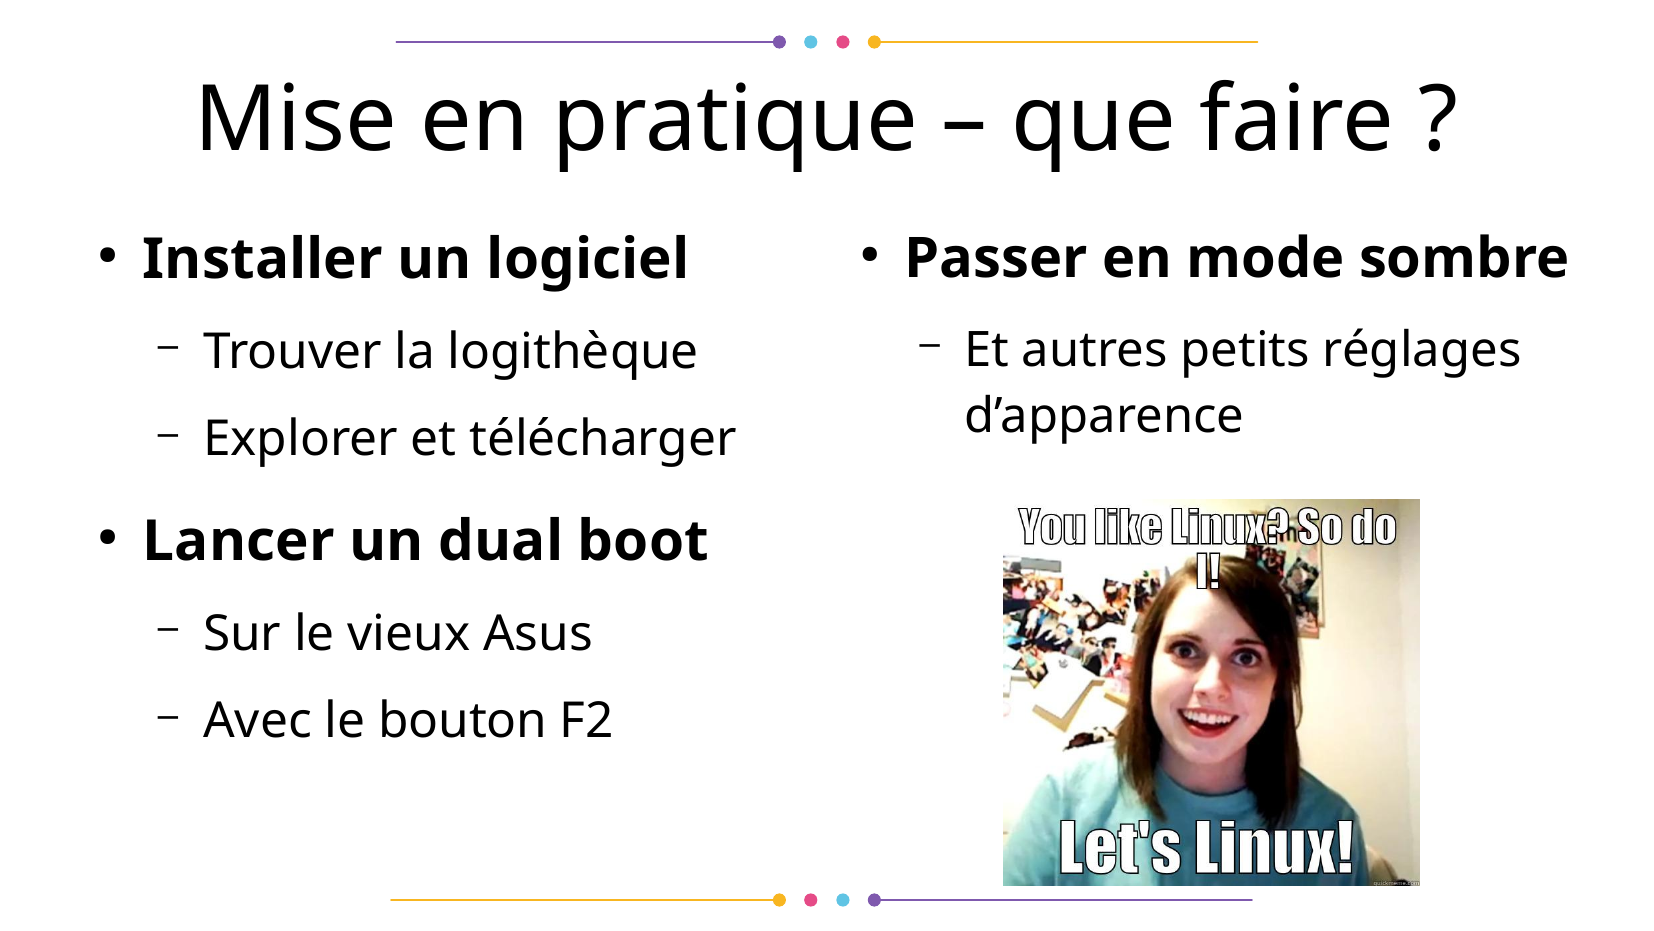

# Mise en pratique – que faire ?
Installer un logiciel
Trouver la logithèque
Explorer et télécharger
Passer en mode sombre
Et autres petits réglages d’apparence
Lancer un dual boot
Sur le vieux Asus
Avec le bouton F2